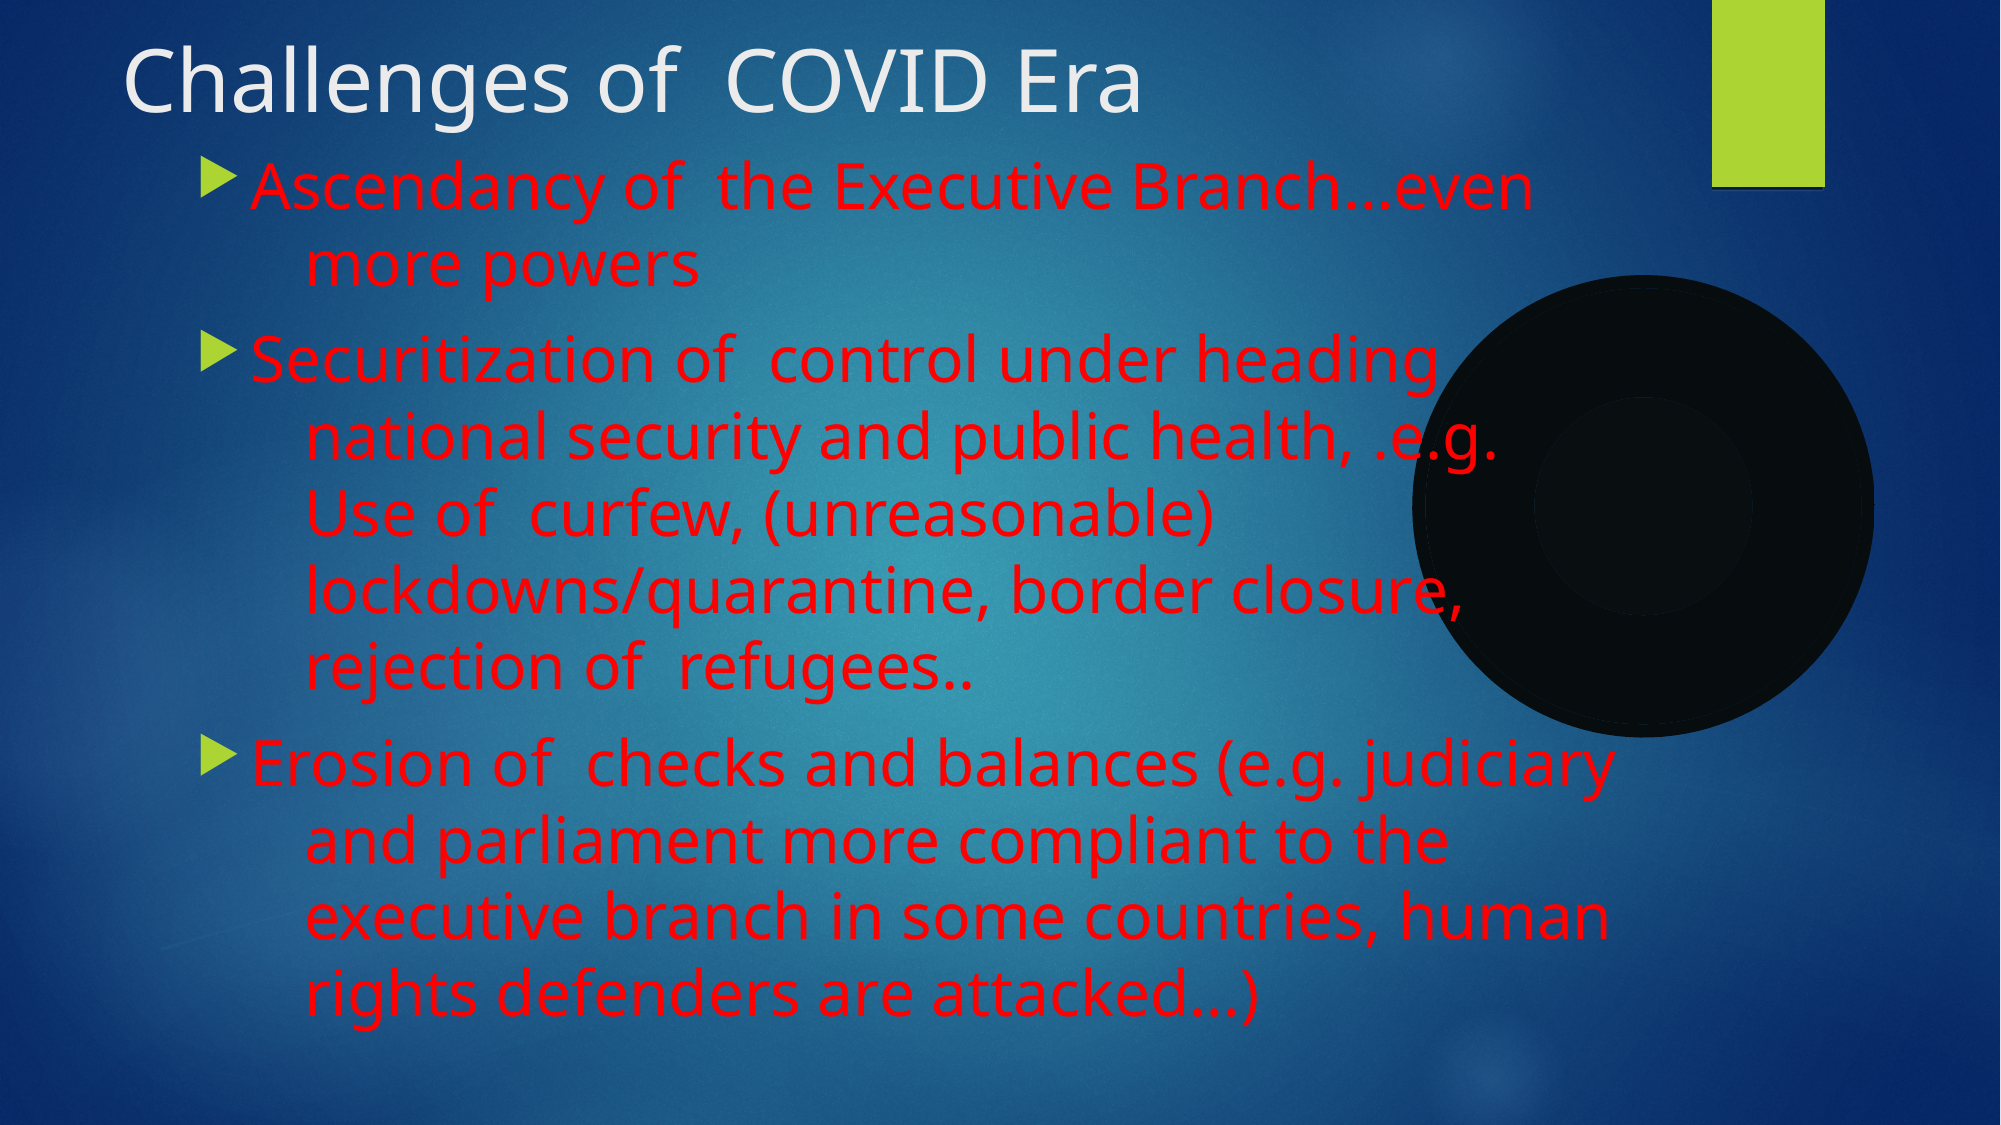

# Challenges of COVID Era
Ascendancy of the Executive Branch…even more powers
Securitization of control under heading national security and public health, .e.g. Use of curfew, (unreasonable) lockdowns/quarantine, border closure, rejection of refugees..
Erosion of checks and balances (e.g. judiciary and parliament more compliant to the executive branch in some countries, human rights defenders are attacked…)